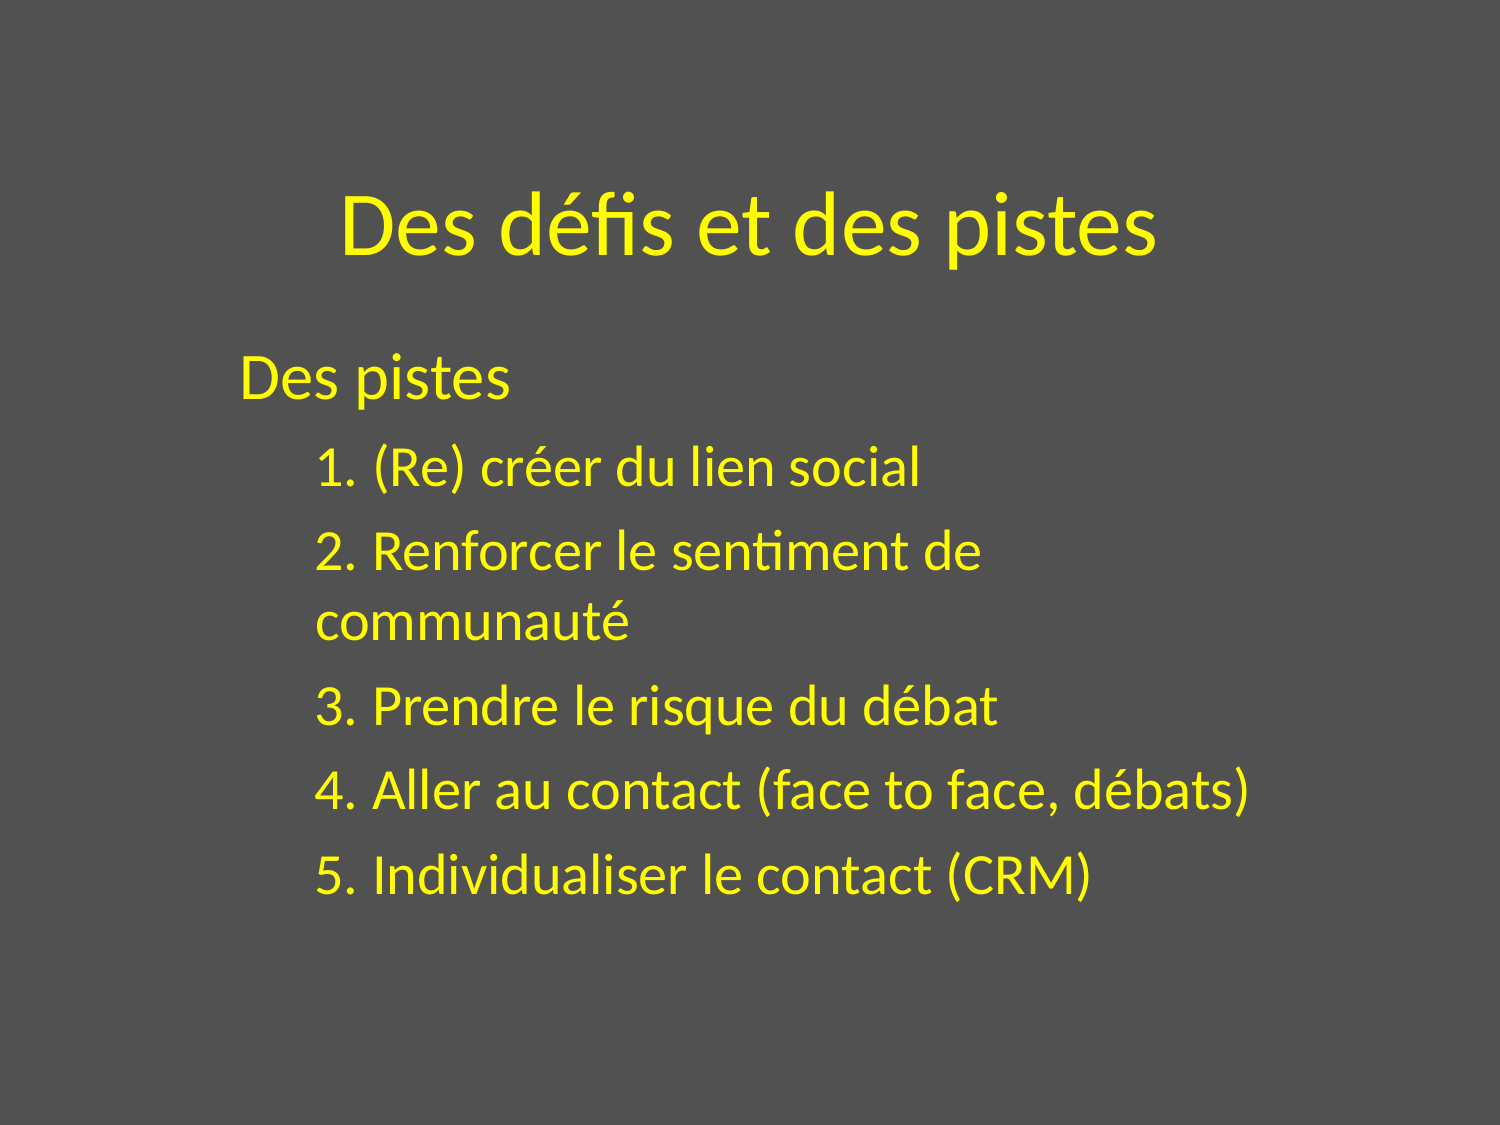

# Des défis et des pistes
Des pistes
1. (Re) créer du lien social
2. Renforcer le sentiment de communauté
3. Prendre le risque du débat
4. Aller au contact (face to face, débats)
5. Individualiser le contact (CRM)